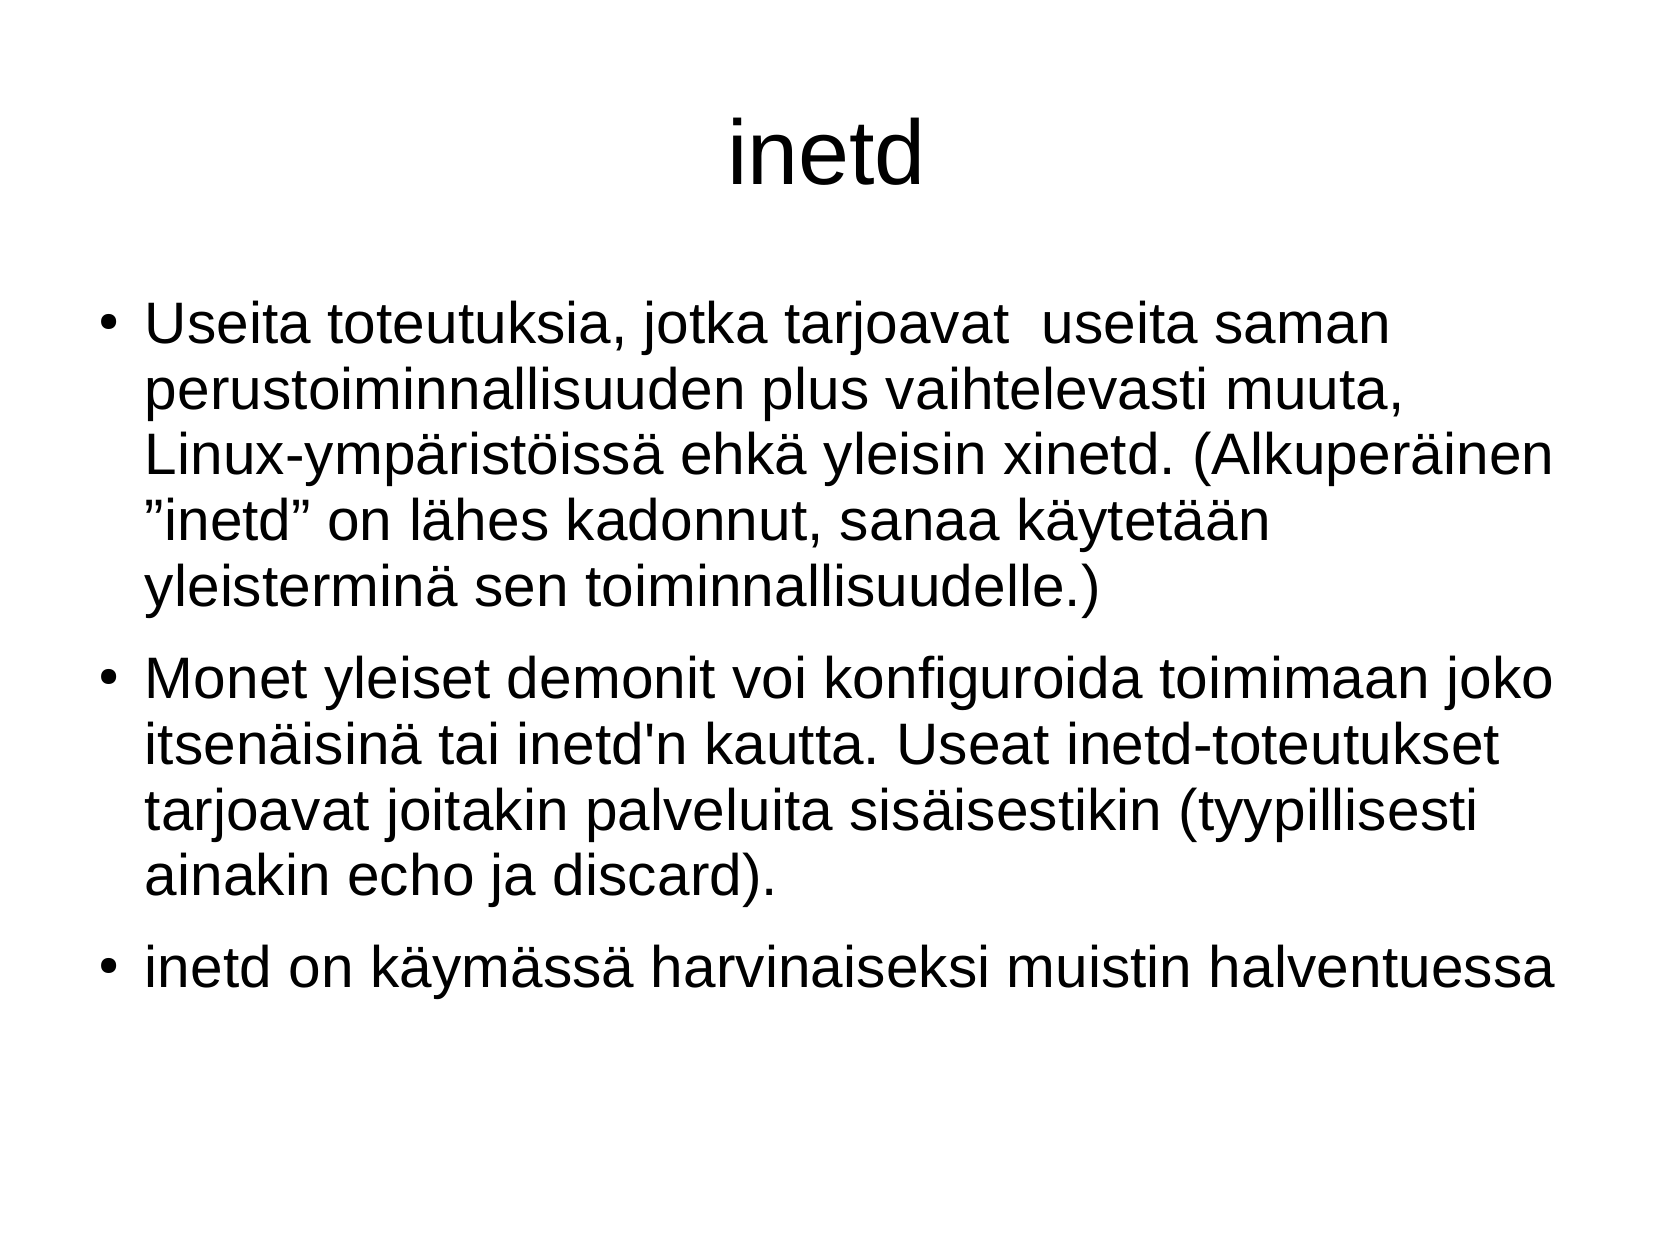

# inetd
Useita toteutuksia, jotka tarjoavat useita saman perustoiminnallisuuden plus vaihtelevasti muuta, Linux-ympäristöissä ehkä yleisin xinetd. (Alkuperäinen ”inetd” on lähes kadonnut, sanaa käytetään yleisterminä sen toiminnallisuudelle.)
Monet yleiset demonit voi konfiguroida toimimaan joko itsenäisinä tai inetd'n kautta. Useat inetd-toteutukset tarjoavat joitakin palveluita sisäisestikin (tyypillisesti ainakin echo ja discard).
inetd on käymässä harvinaiseksi muistin halventuessa